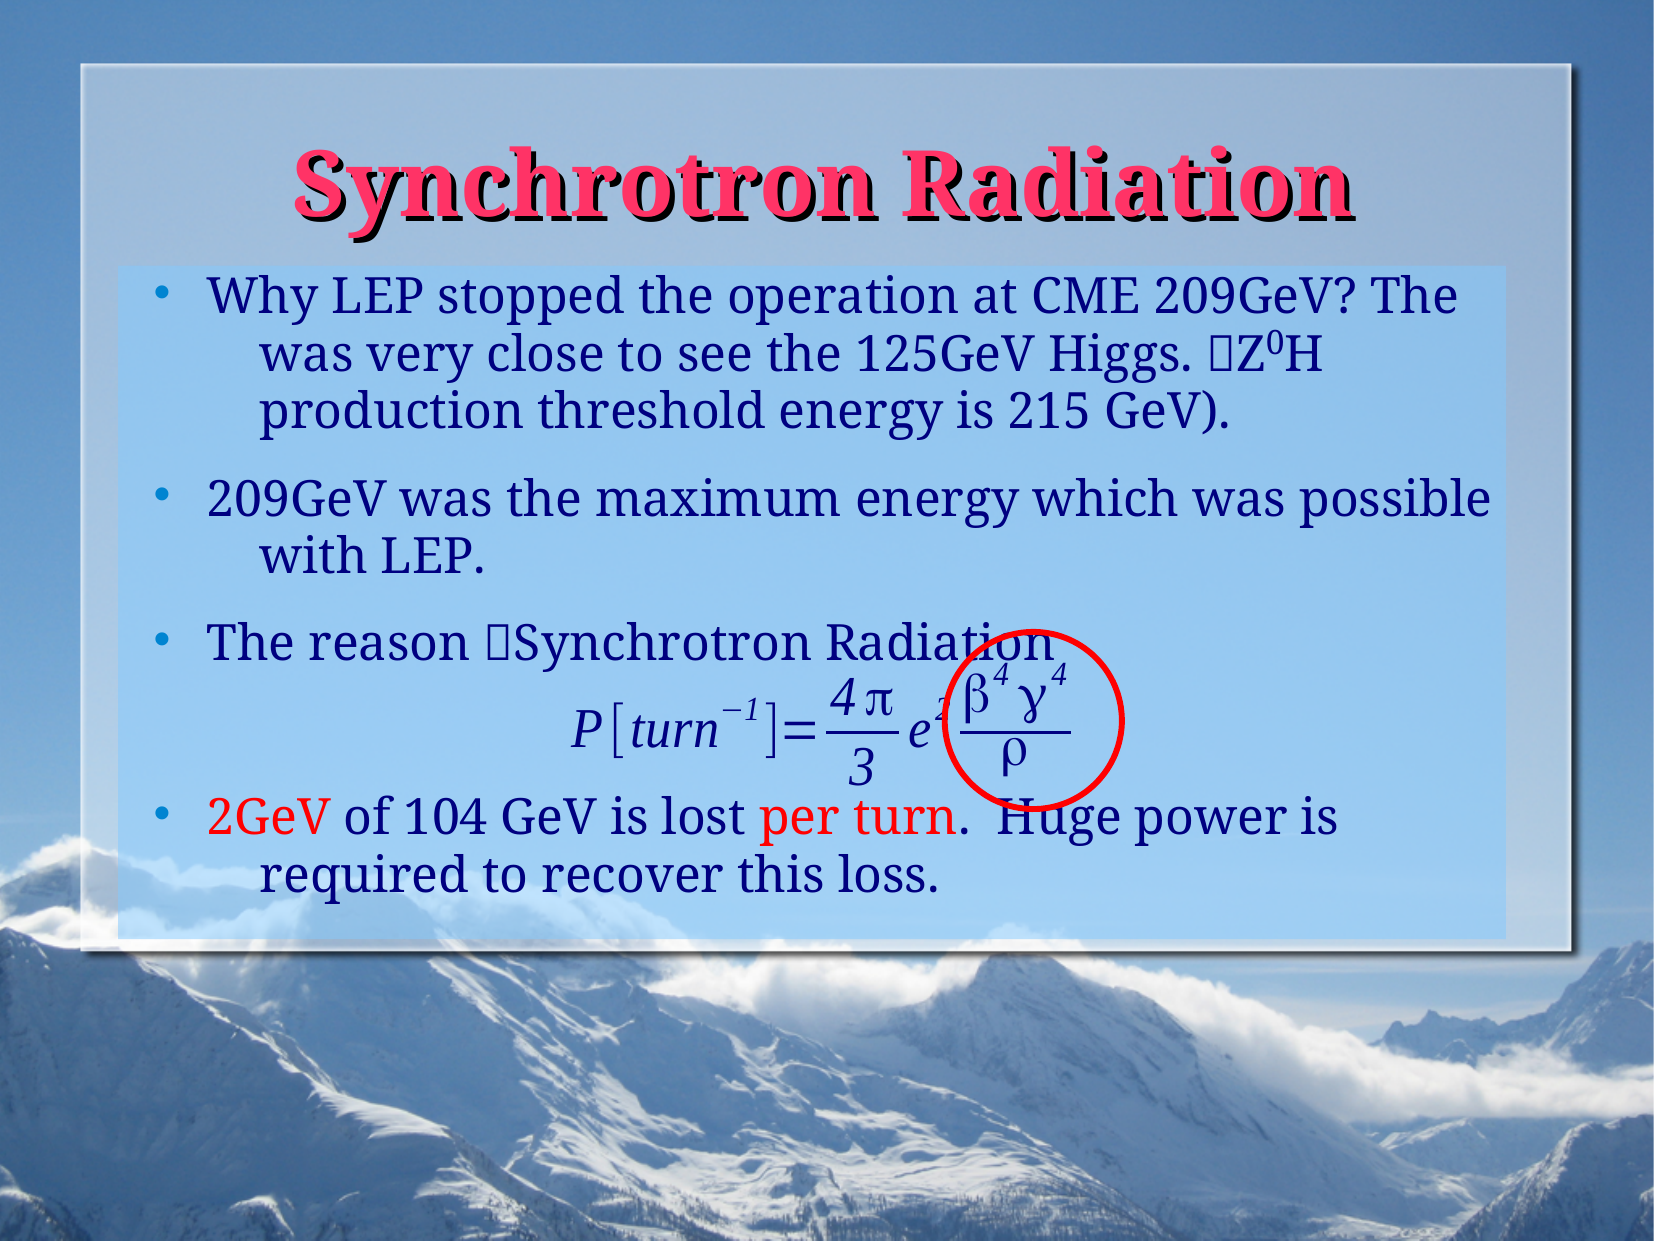

# Synchrotron Radiation
Why LEP stopped the operation at CME 209GeV? The was very close to see the 125GeV Higgs. （Z0H production threshold energy is 215 GeV).
209GeV was the maximum energy which was possible with LEP.
The reason ：Synchrotron Radiation
2GeV of 104 GeV is lost per turn. Huge power is required to recover this loss.